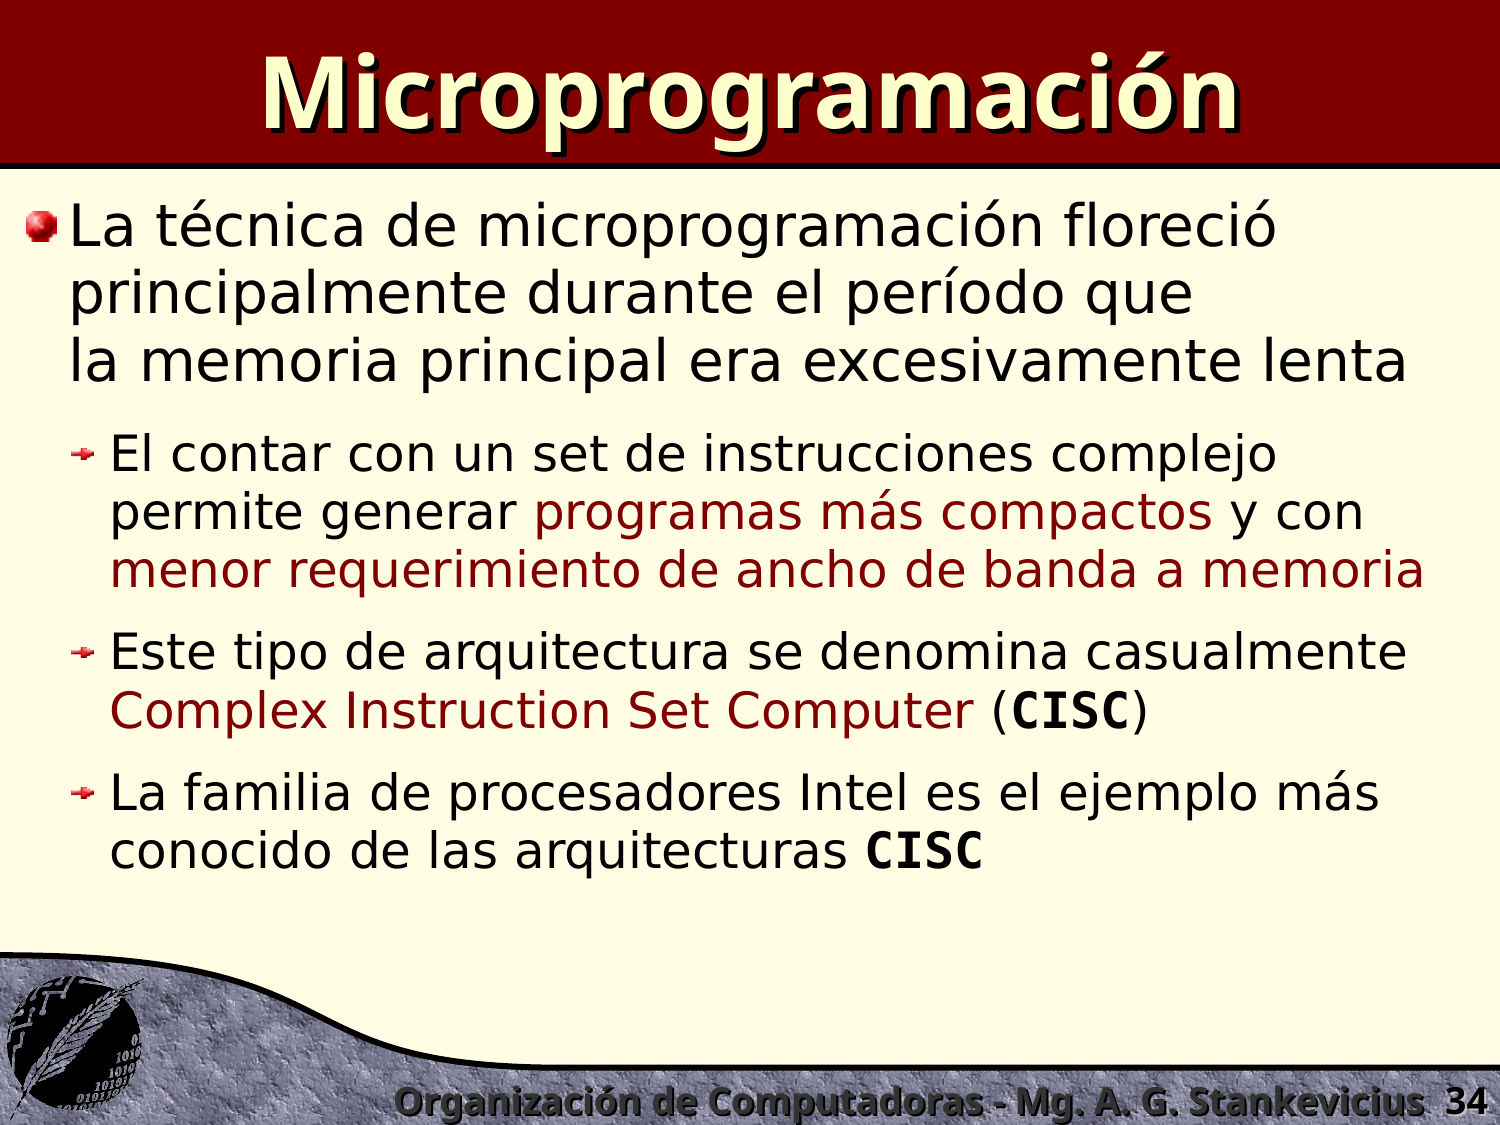

# Microprogramación
La técnica de microprogramación floreció principalmente durante el período que
la memoria principal era excesivamente lenta
El contar con un set de instrucciones complejo permite generar programas más compactos y con menor requerimiento de ancho de banda a memoria
Este tipo de arquitectura se denomina casualmente Complex Instruction Set Computer (CISC)
La familia de procesadores Intel es el ejemplo más conocido de las arquitecturas CISC
34